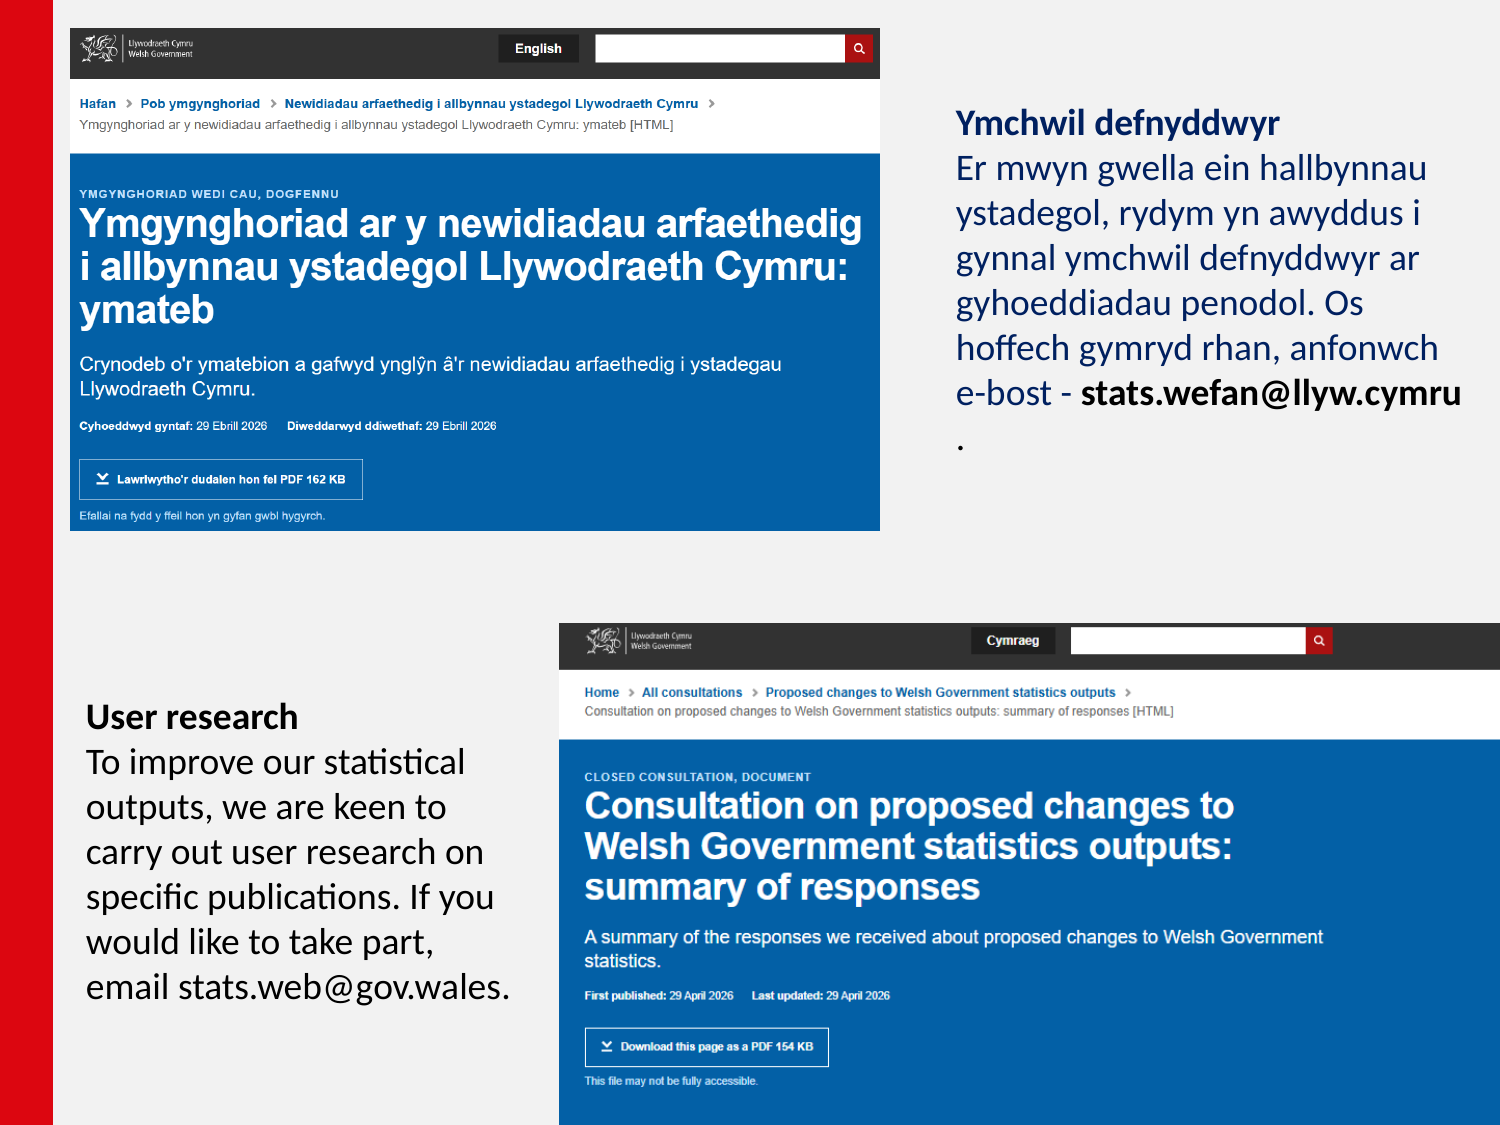

Ymchwil defnyddwyr
Er mwyn gwella ein hallbynnau ystadegol, rydym yn awyddus i gynnal ymchwil defnyddwyr ar gyhoeddiadau penodol. Os hoffech gymryd rhan, anfonwch e-bost - stats.wefan@llyw.cymru.
User research
To improve our statistical outputs, we are keen to carry out user research on specific publications. If you would like to take part, email stats.web@gov.wales.